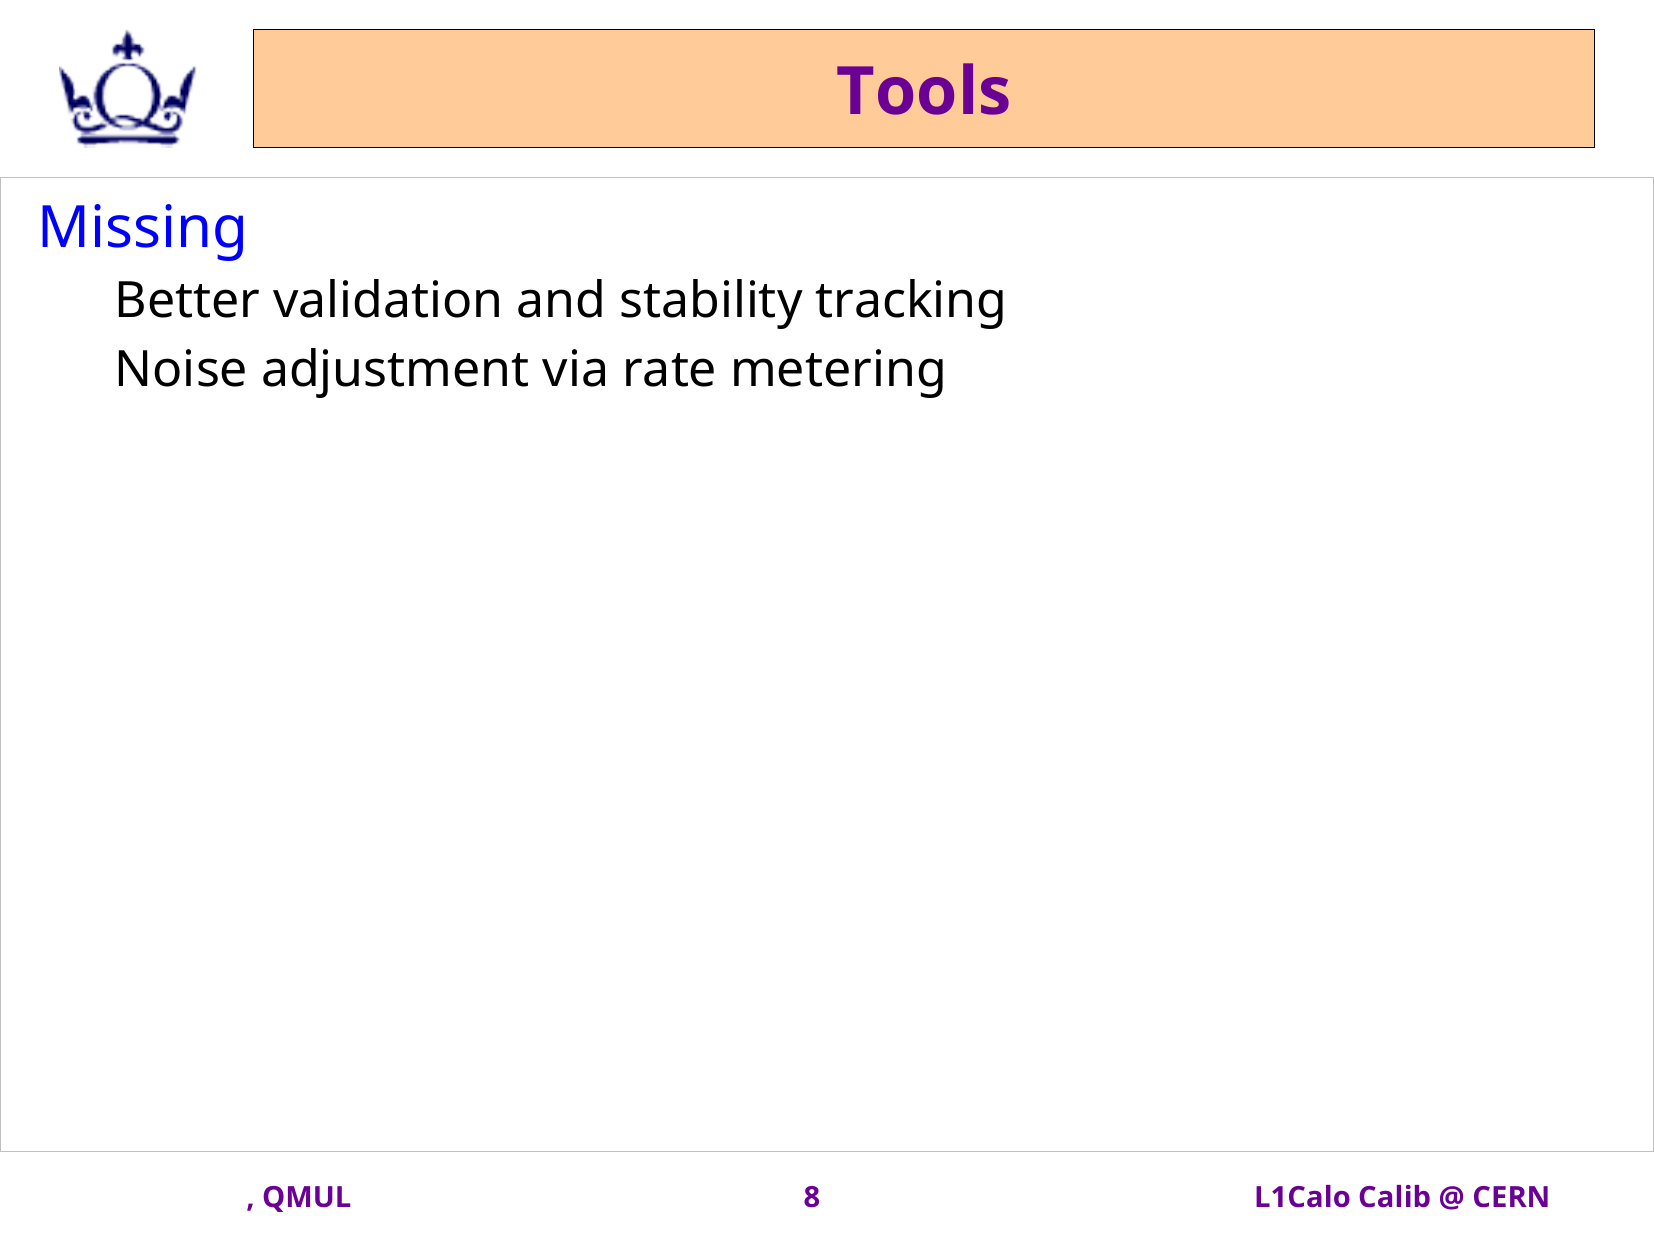

# Tools
Missing
Better validation and stability tracking
Noise adjustment via rate metering